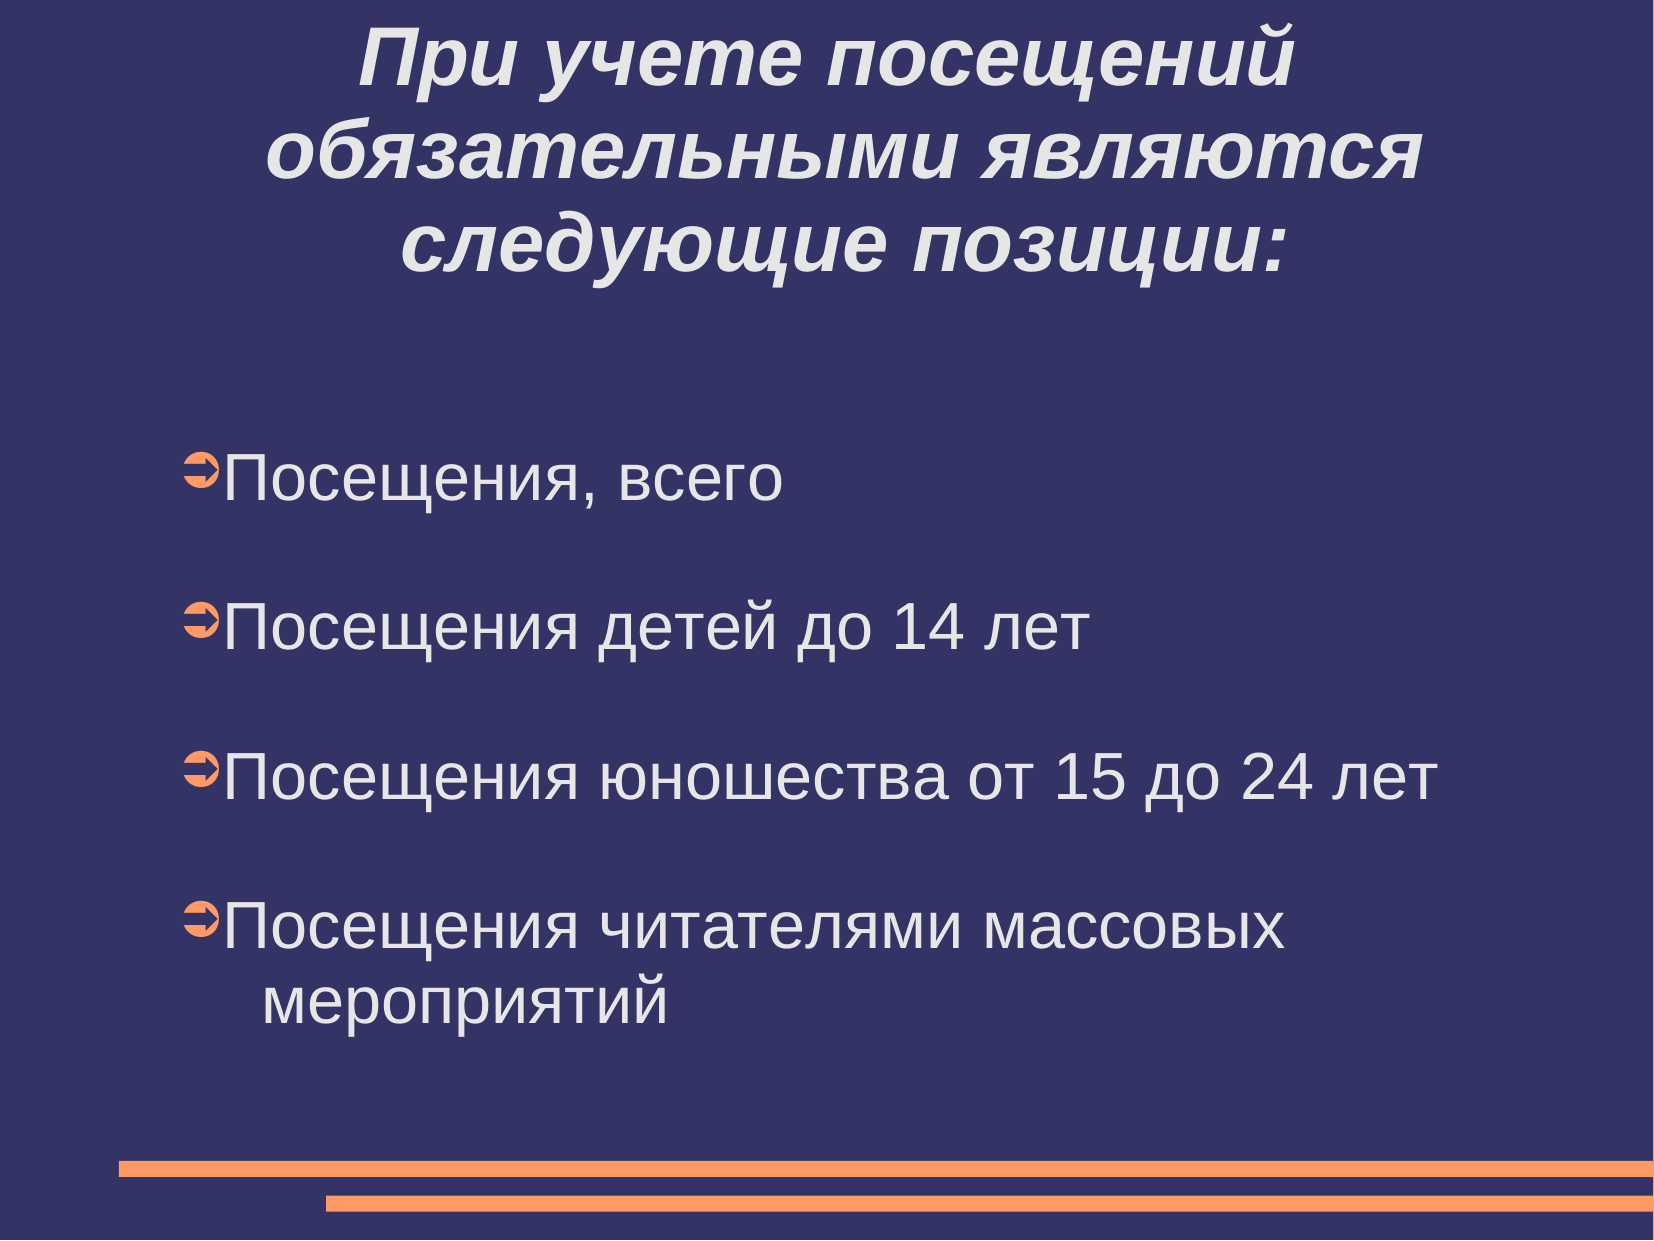

# При учете посещений обязательными являются следующие позиции:
Посещения, всего
Посещения детей до 14 лет
Посещения юношества от 15 до 24 лет
Посещения читателями массовых мероприятий